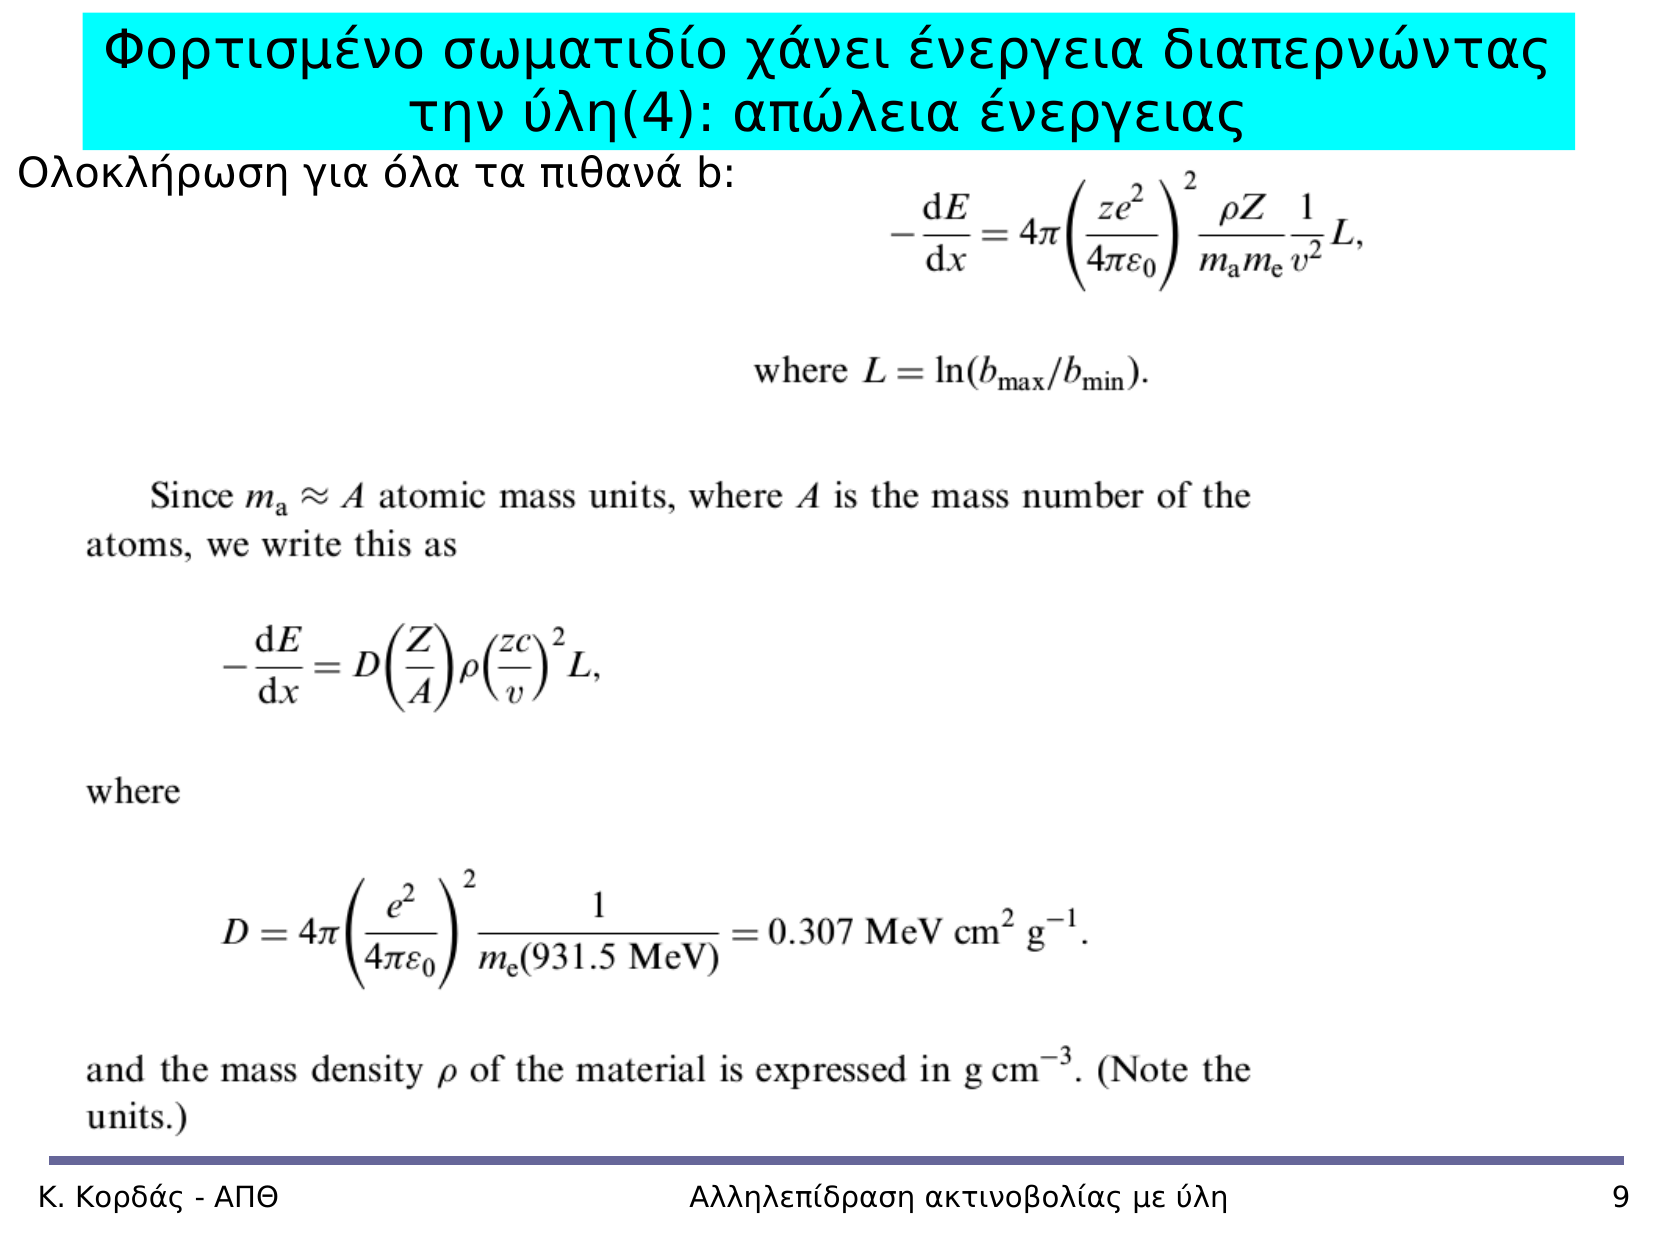

# Φορτισμένο σωματιδίο χάνει ένεργεια διαπερνώντας την ύλη(4): απώλεια ένεργειας
Ολοκλήρωση για όλα τα πιθανά b:
Κ. Κορδάς - ΑΠΘ
Αλληλεπίδραση ακτινοβολίας με ύλη
9